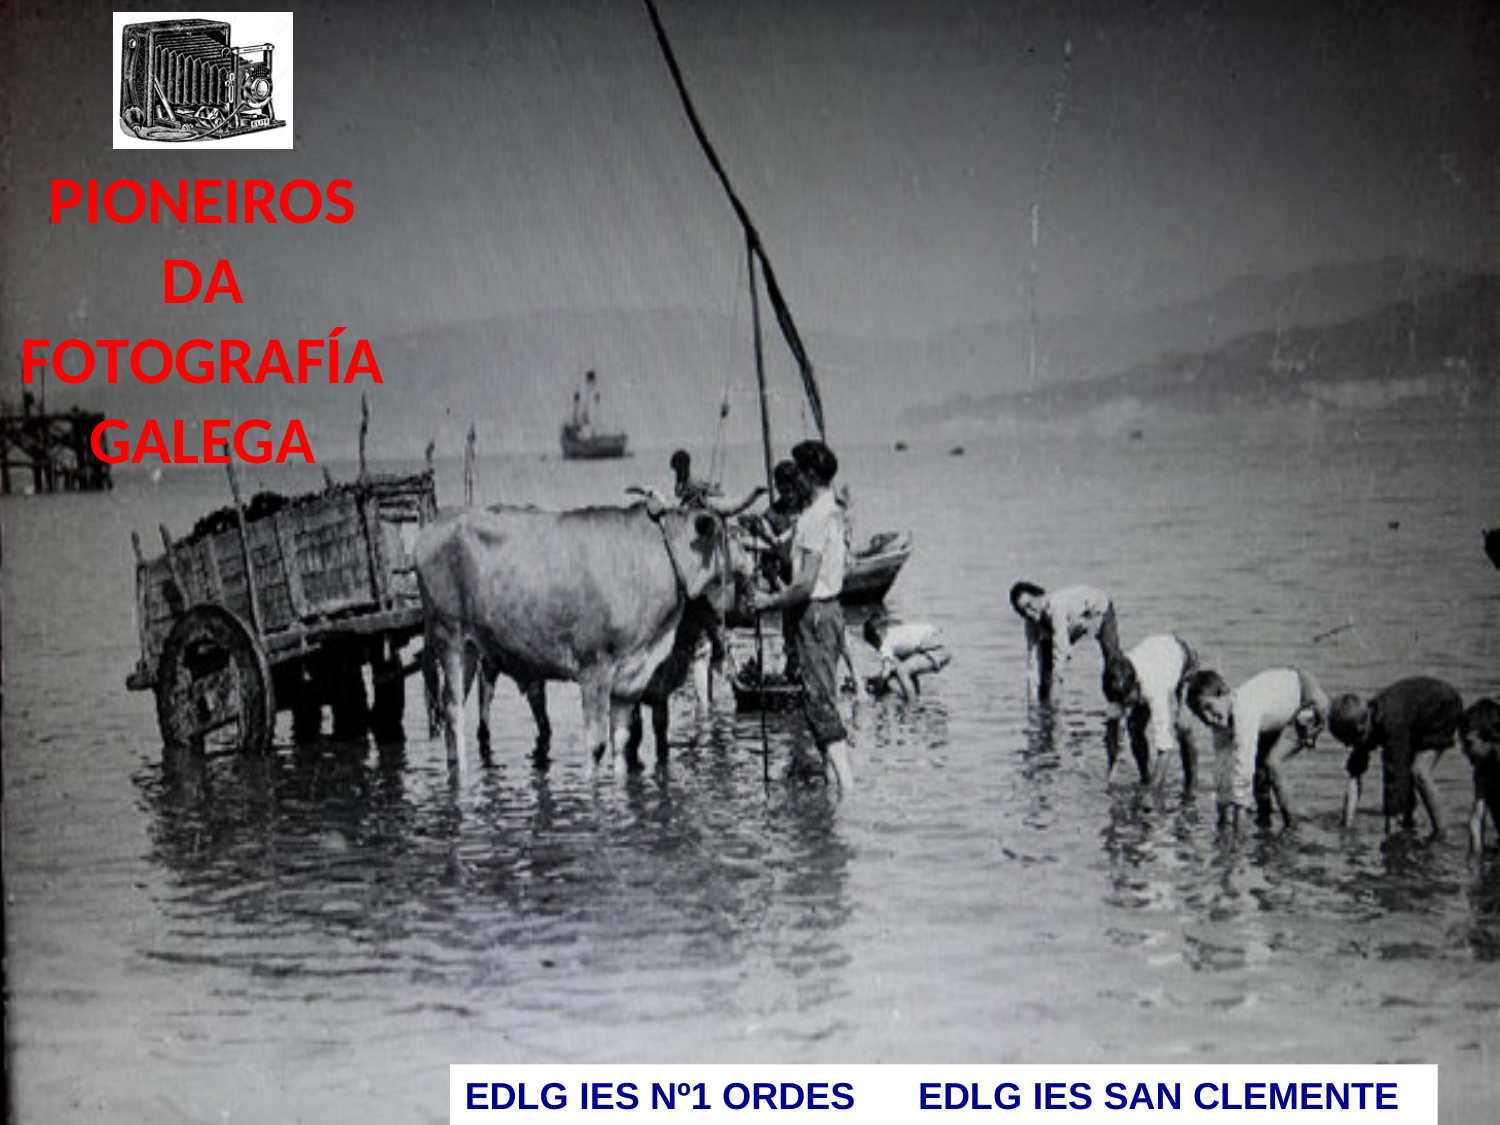

PIONEIROS DA FOTOGRAFÍA GALEGA
EDLG IES Nº1 ORDES EDLG IES SAN CLEMENTE